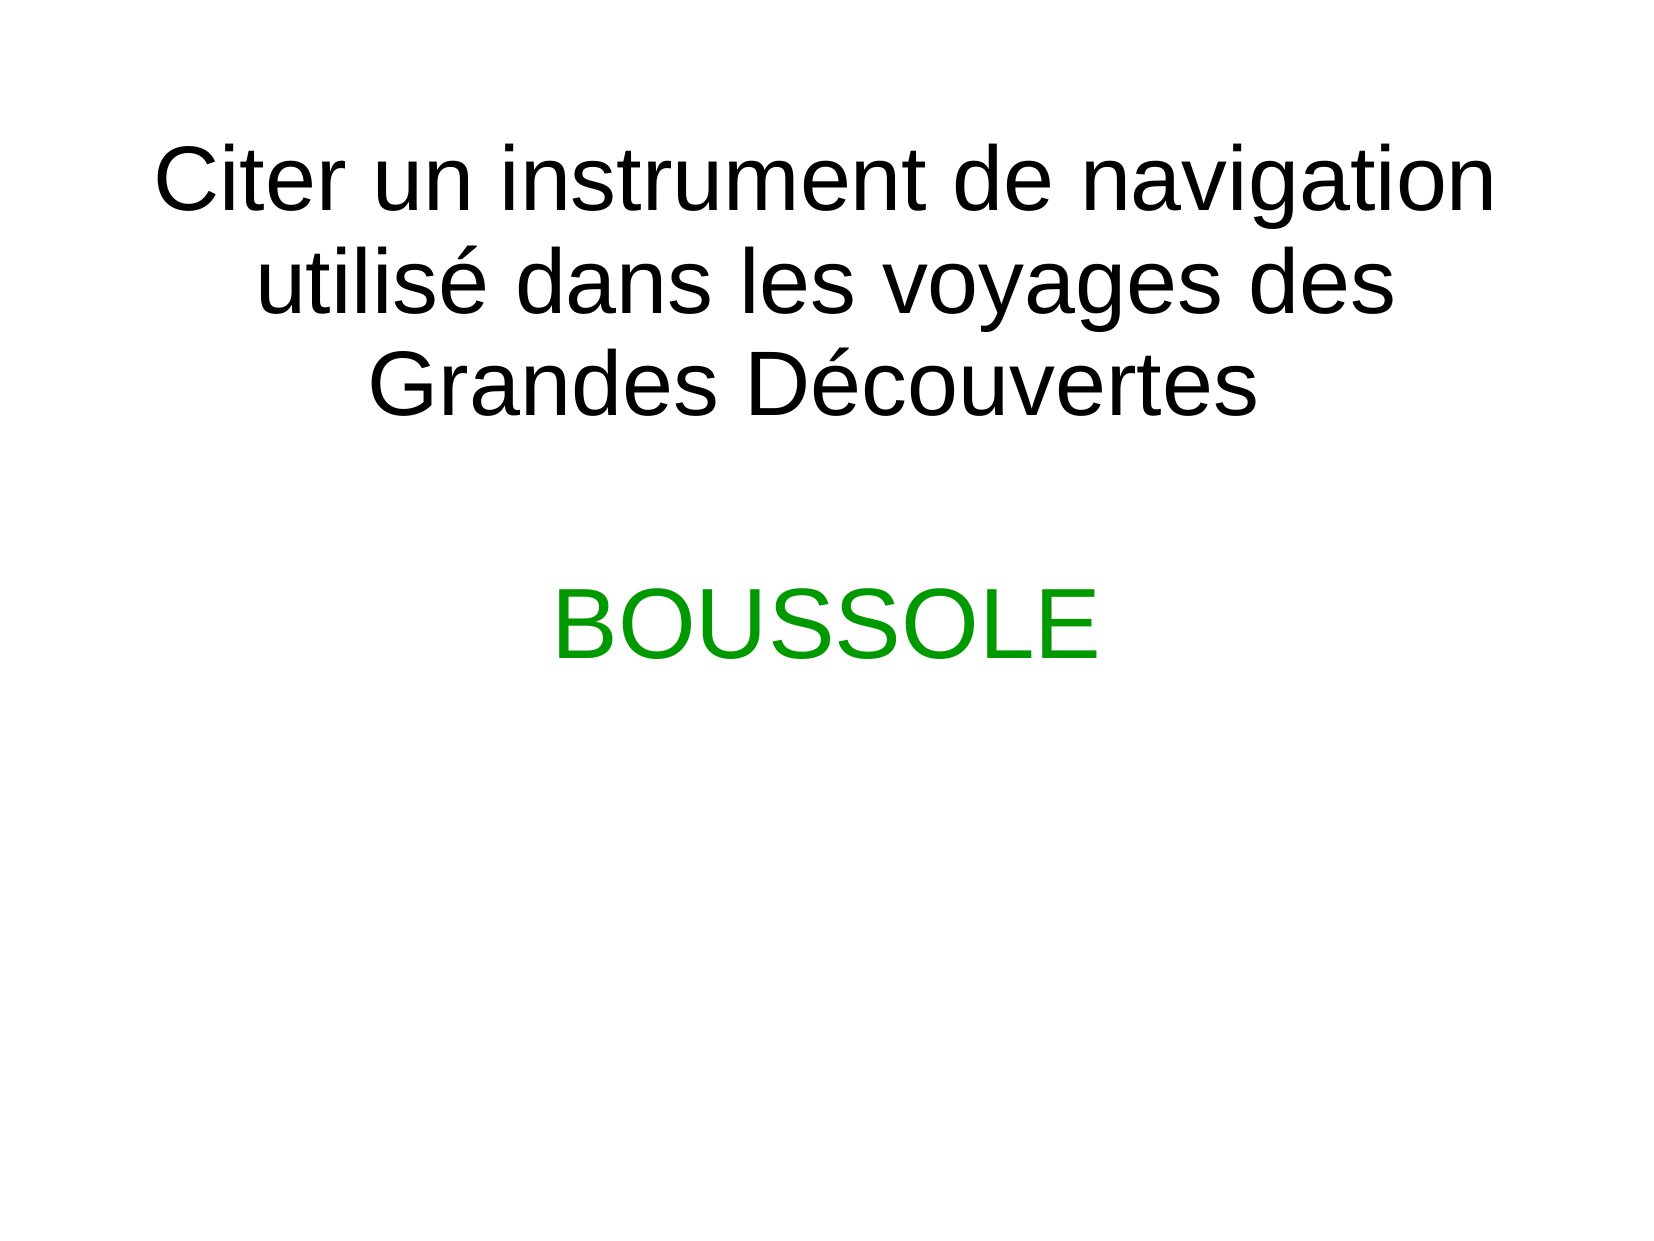

Citer un instrument de navigation utilisé dans les voyages des Grandes Découvertes
BOUSSOLE